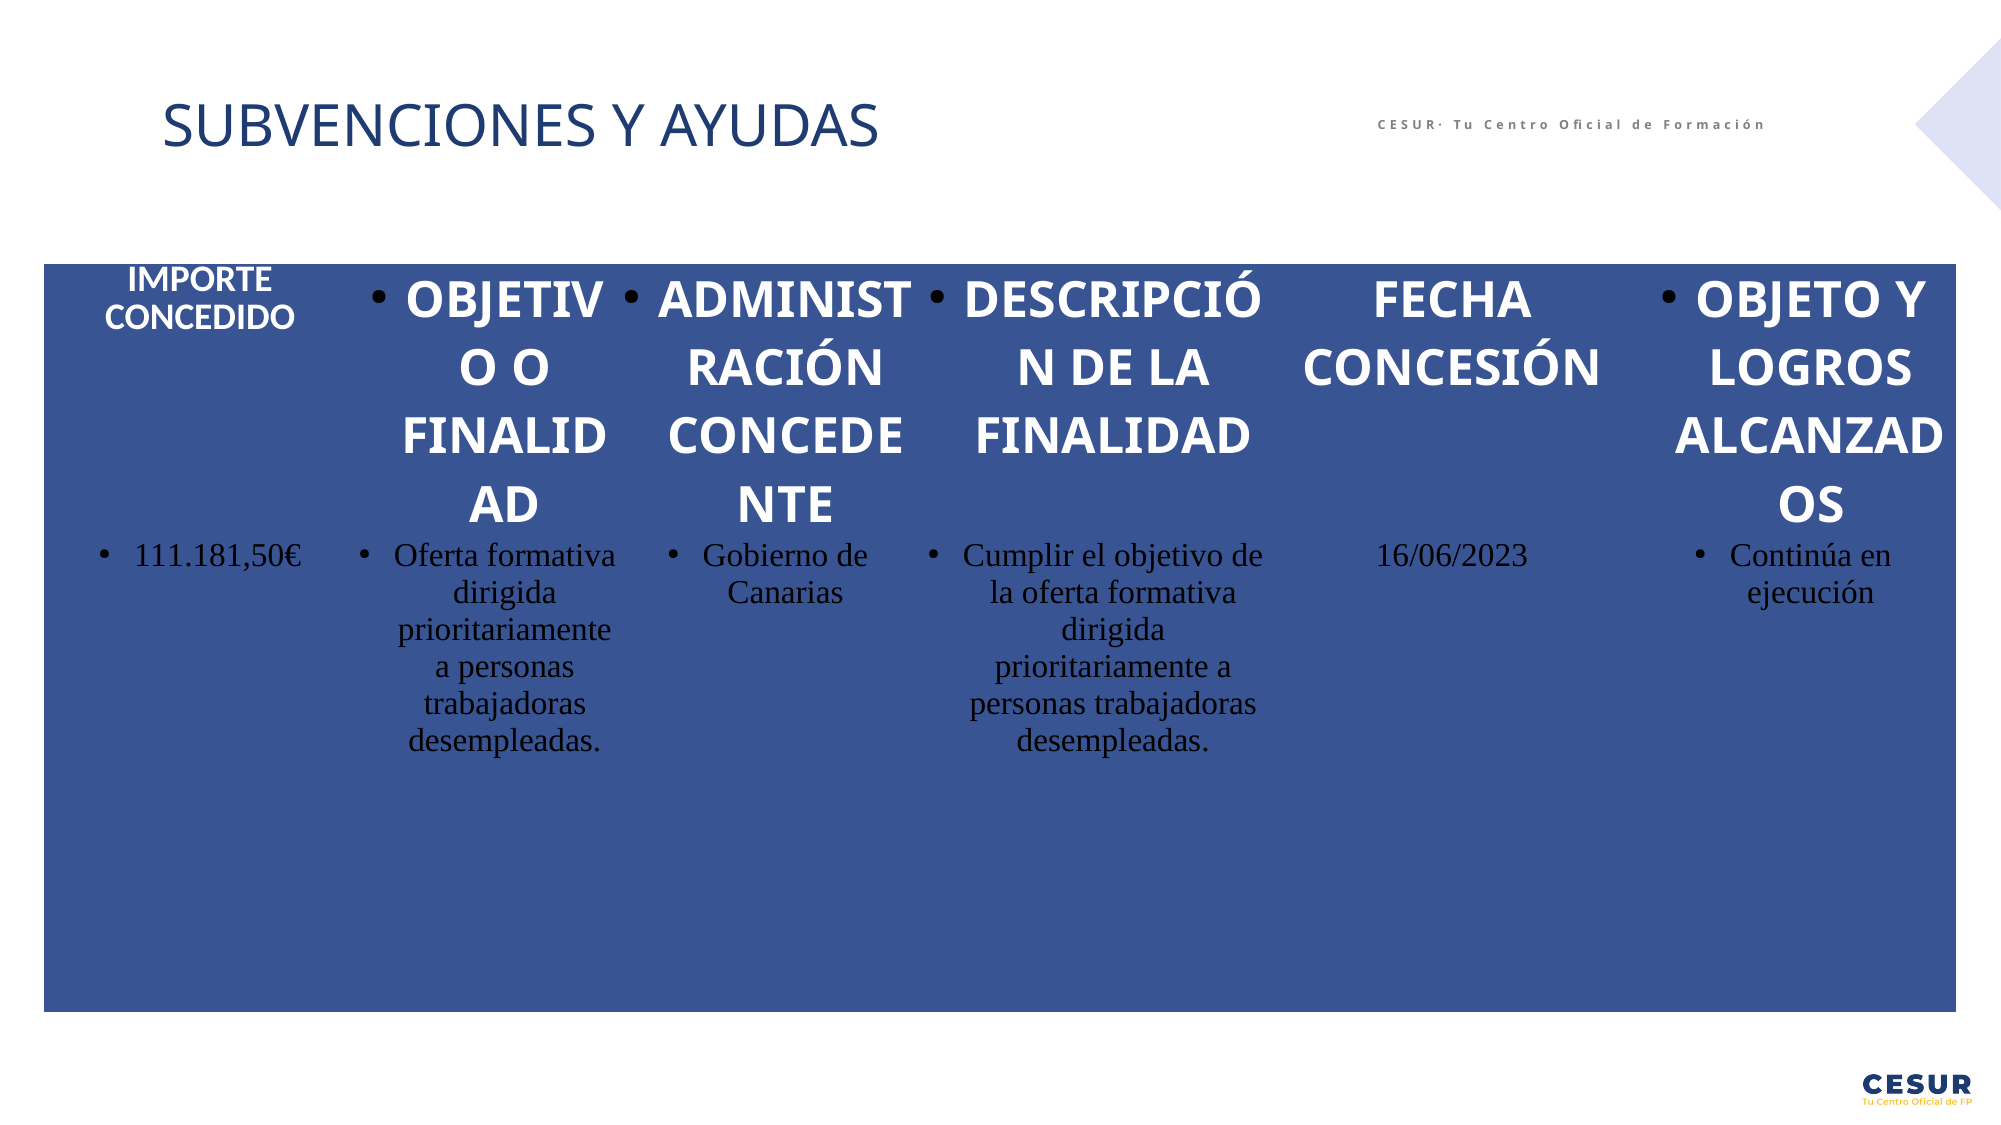

# SUBVENCIONES Y AYUDAS
| IMPORTE CONCEDIDO | OBJETIVO O FINALIDAD | ADMINISTRACIÓN CONCEDENTE | DESCRIPCIÓN DE LA FINALIDAD | FECHA CONCESIÓN | OBJETO Y LOGROS ALCANZADOS |
| --- | --- | --- | --- | --- | --- |
| 111.181,50€ | Oferta formativa dirigida prioritariamente a personas trabajadoras desempleadas. | Gobierno de Canarias | Cumplir el objetivo de la oferta formativa dirigida prioritariamente a personas trabajadoras desempleadas. | 16/06/2023 | Continúa en ejecución |